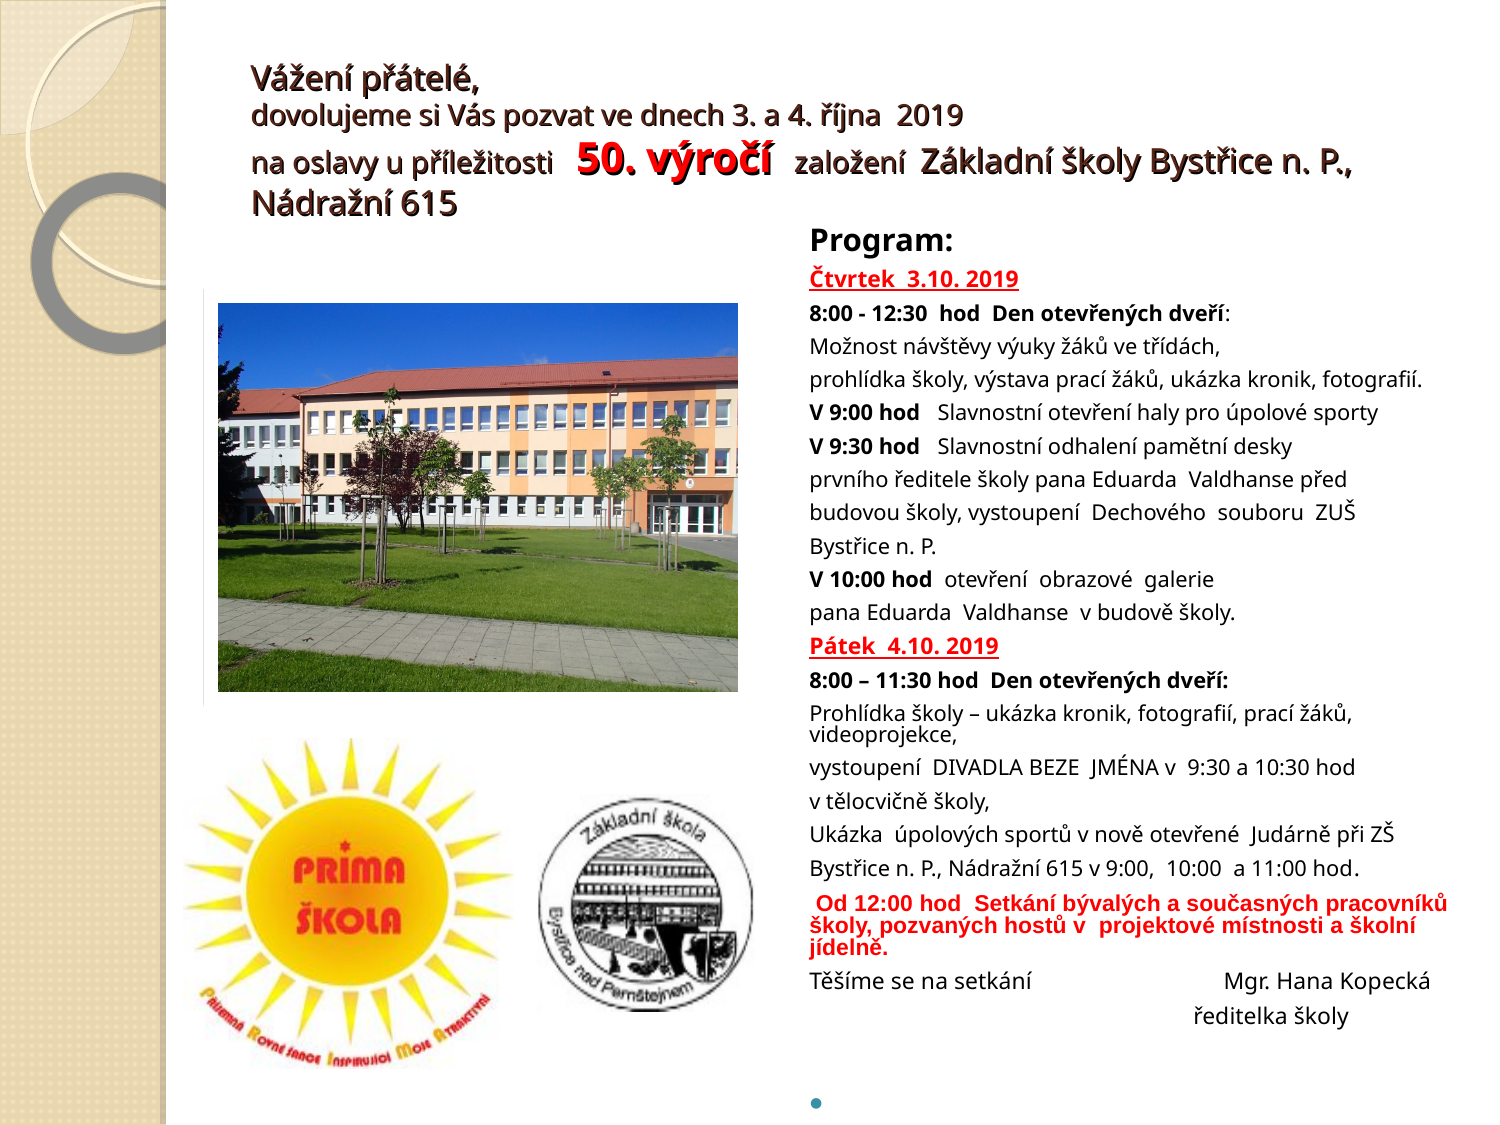

# Vážení přátelé, dovolujeme si Vás pozvat ve dnech 3. a 4. října 2019 na oslavy u příležitosti 50. výročí založení Základní školy Bystřice n. P., Nádražní 615
Program:
Čtvrtek 3.10. 2019
8:00 - 12:30 hod Den otevřených dveří:
Možnost návštěvy výuky žáků ve třídách,
prohlídka školy, výstava prací žáků, ukázka kronik, fotografií.
V 9:00 hod Slavnostní otevření haly pro úpolové sporty
V 9:30 hod Slavnostní odhalení pamětní desky
prvního ředitele školy pana Eduarda Valdhanse před
budovou školy, vystoupení Dechového souboru ZUŠ
Bystřice n. P.
V 10:00 hod otevření obrazové galerie
pana Eduarda Valdhanse v budově školy.
Pátek 4.10. 2019
8:00 – 11:30 hod Den otevřených dveří:
Prohlídka školy – ukázka kronik, fotografií, prací žáků, videoprojekce,
vystoupení DIVADLA BEZE JMÉNA v 9:30 a 10:30 hod
v tělocvičně školy,
Ukázka úpolových sportů v nově otevřené Judárně při ZŠ
Bystřice n. P., Nádražní 615 v 9:00, 10:00 a 11:00 hod.
 Od 12:00 hod Setkání bývalých a současných pracovníků školy, pozvaných hostů v projektové místnosti a školní jídelně.
Těšíme se na setkání Mgr. Hana Kopecká
 ředitelka školy